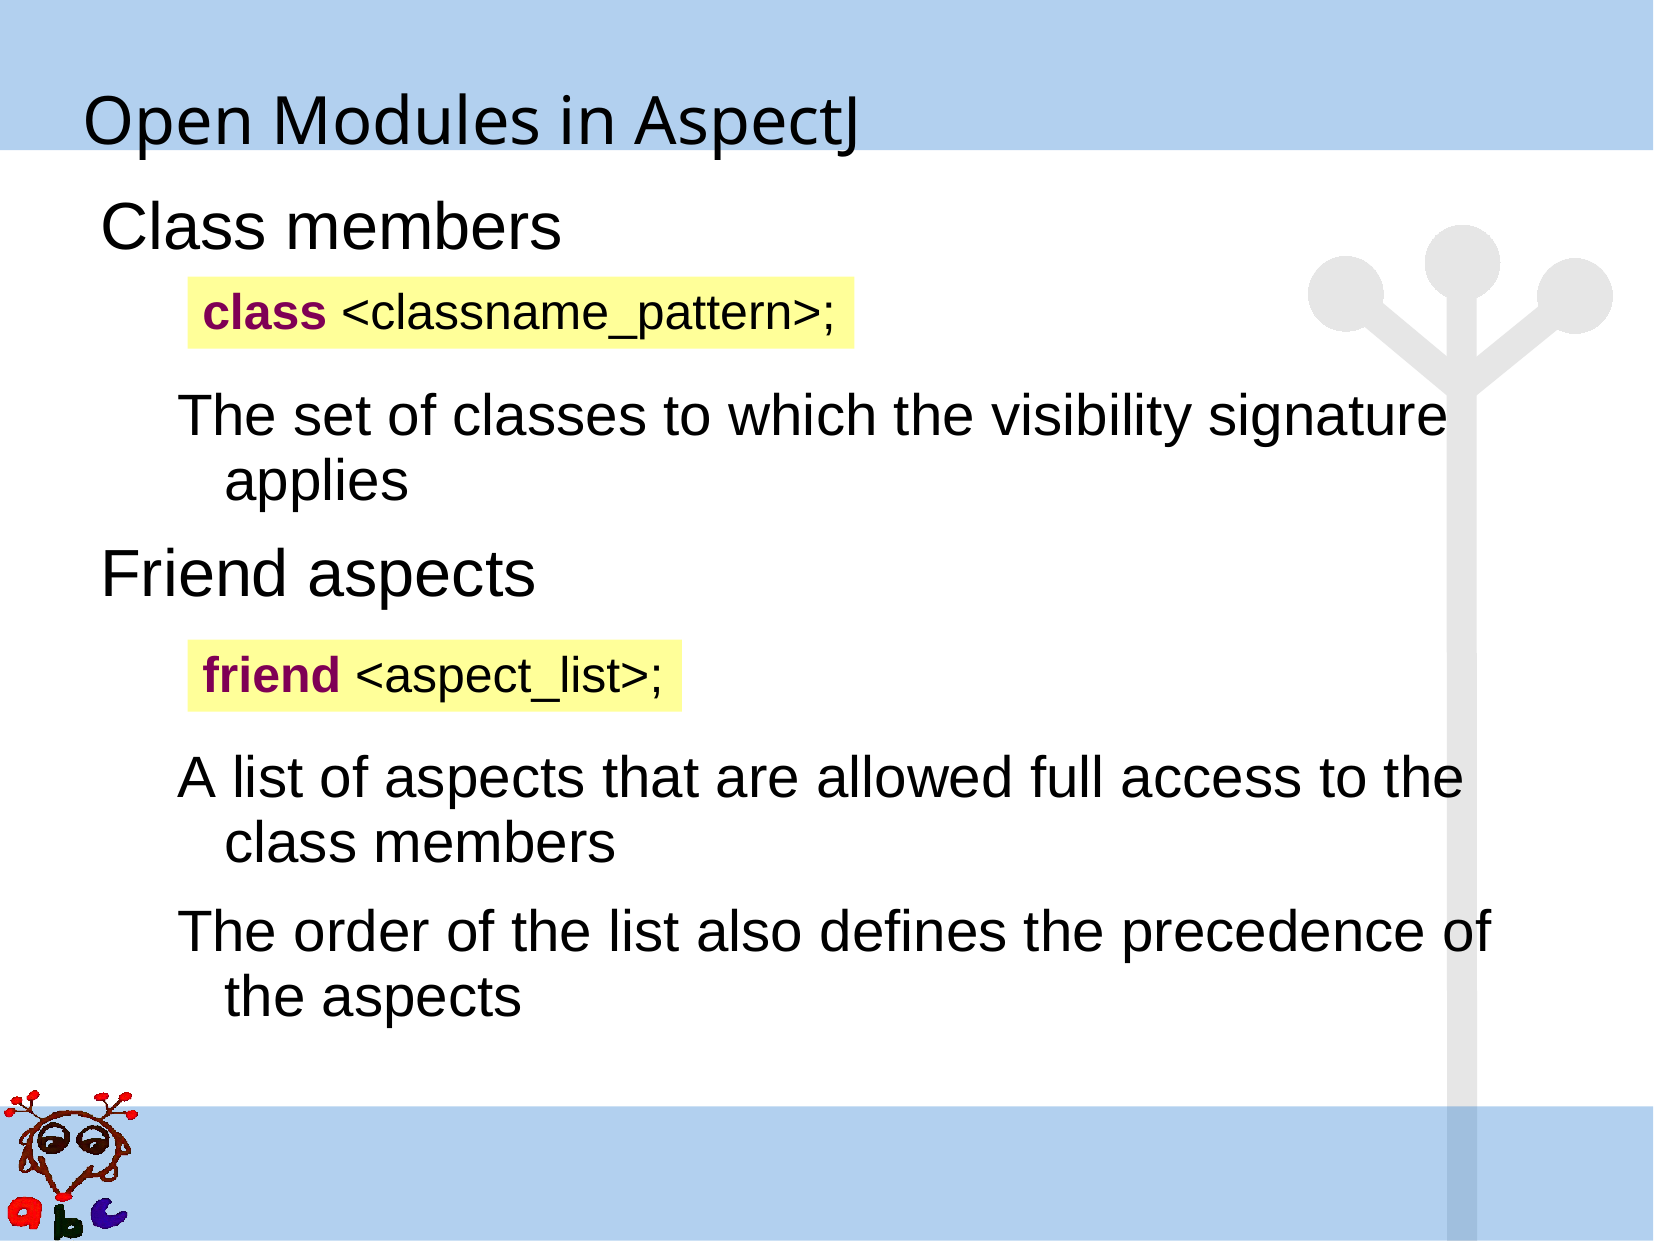

# Open Modules in AspectJ
Class members
The set of classes to which the visibility signature applies
Friend aspects
A list of aspects that are allowed full access to the class members
The order of the list also defines the precedence of the aspects
class <classname_pattern>;
friend <aspect_list>;